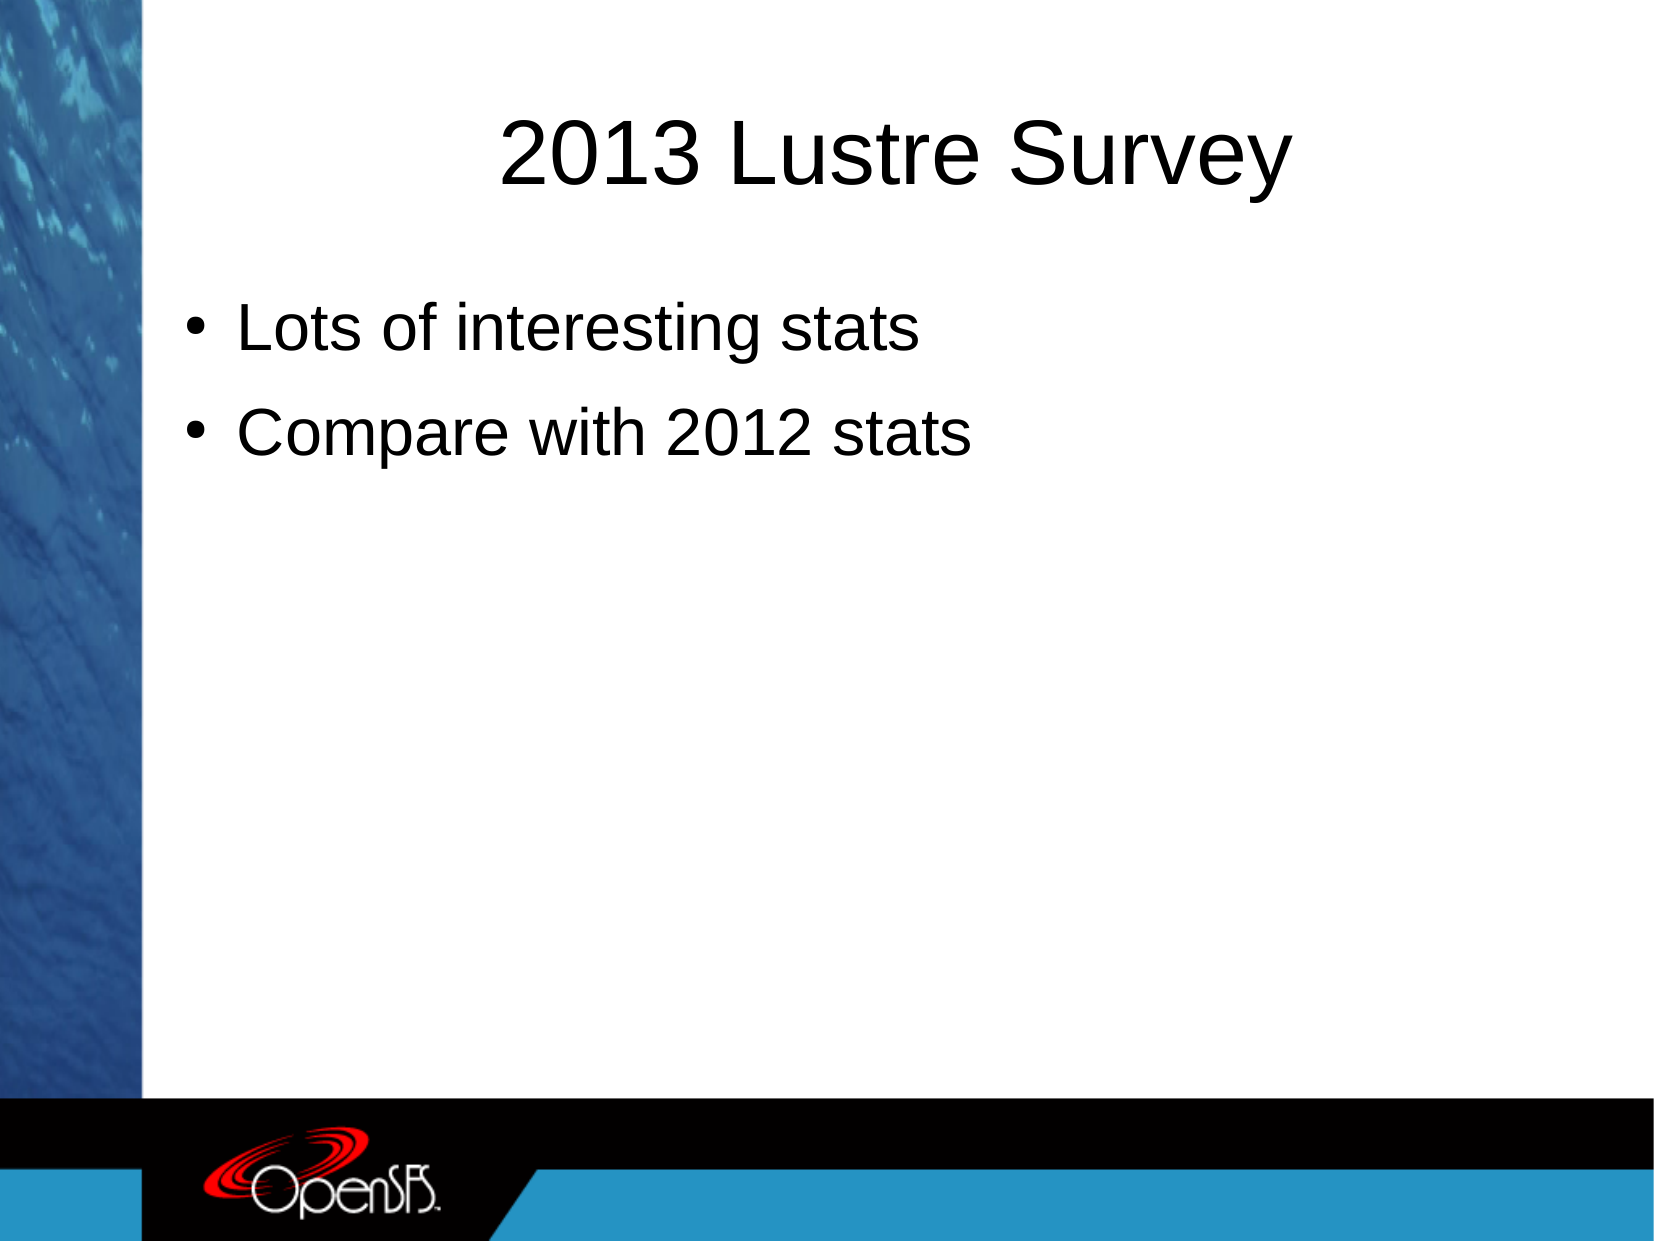

# 2013 Lustre Survey
Lots of interesting stats
Compare with 2012 stats